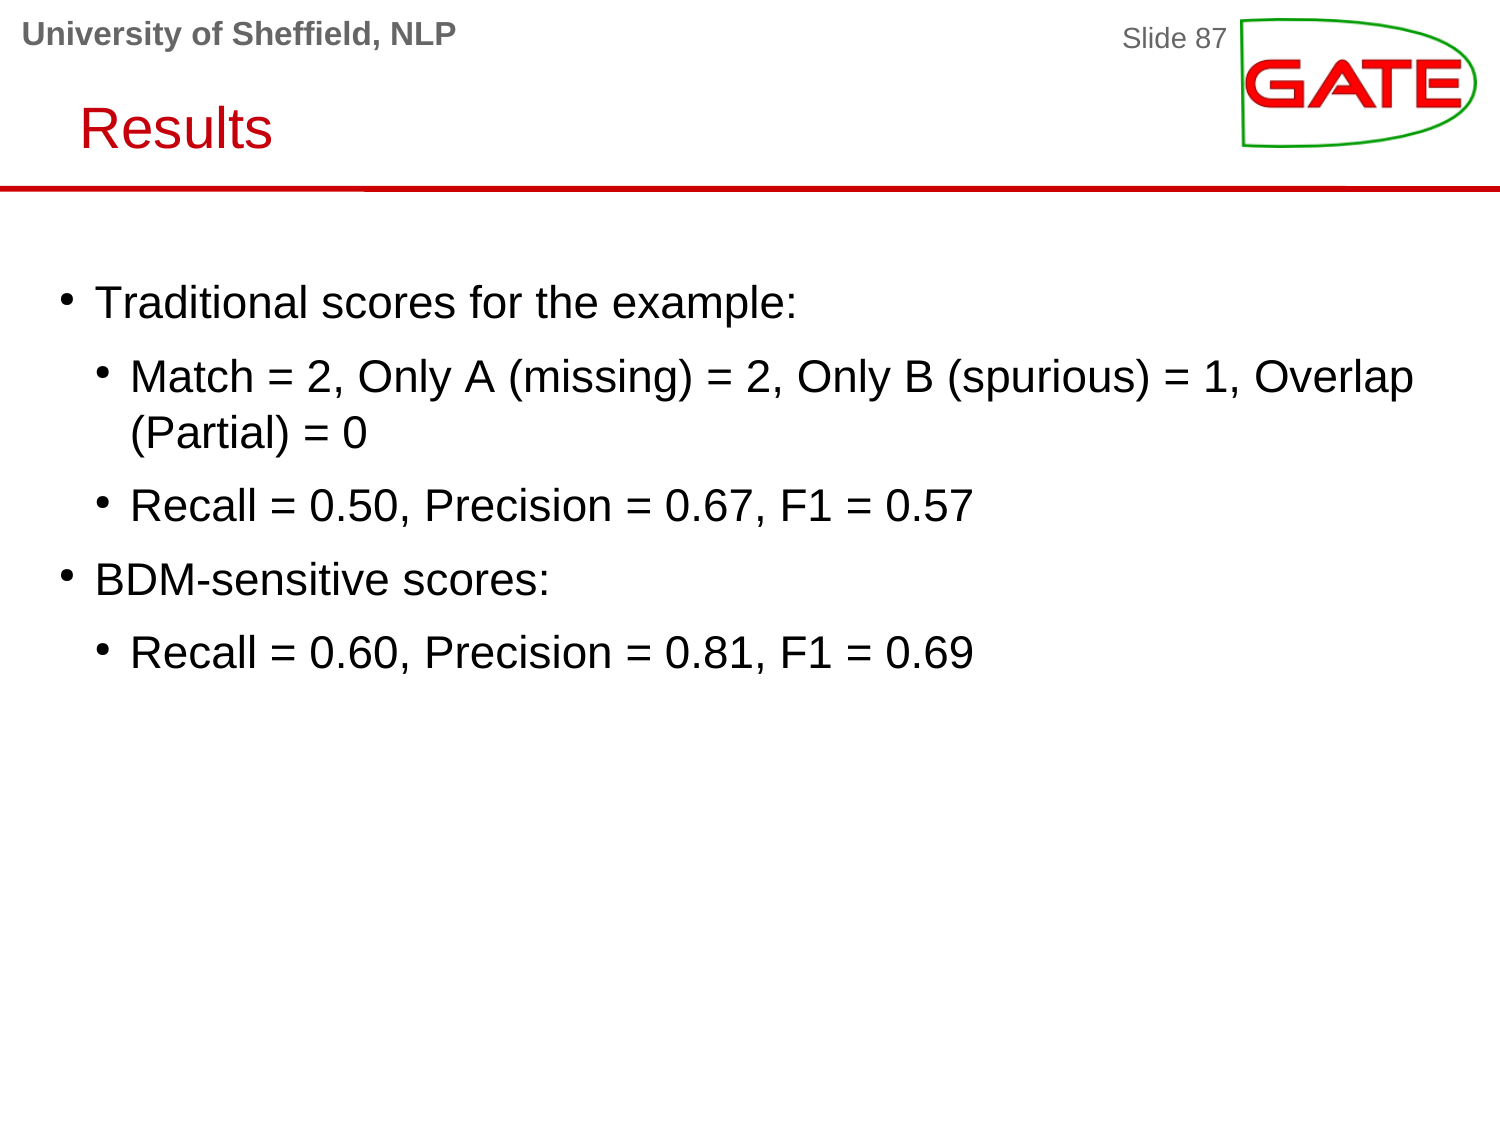

87
# Results
Traditional scores for the example:
Match = 2, Only A (missing) = 2, Only B (spurious) = 1, Overlap (Partial) = 0
Recall = 0.50, Precision = 0.67, F1 = 0.57
BDM-sensitive scores:
Recall = 0.60, Precision = 0.81, F1 = 0.69